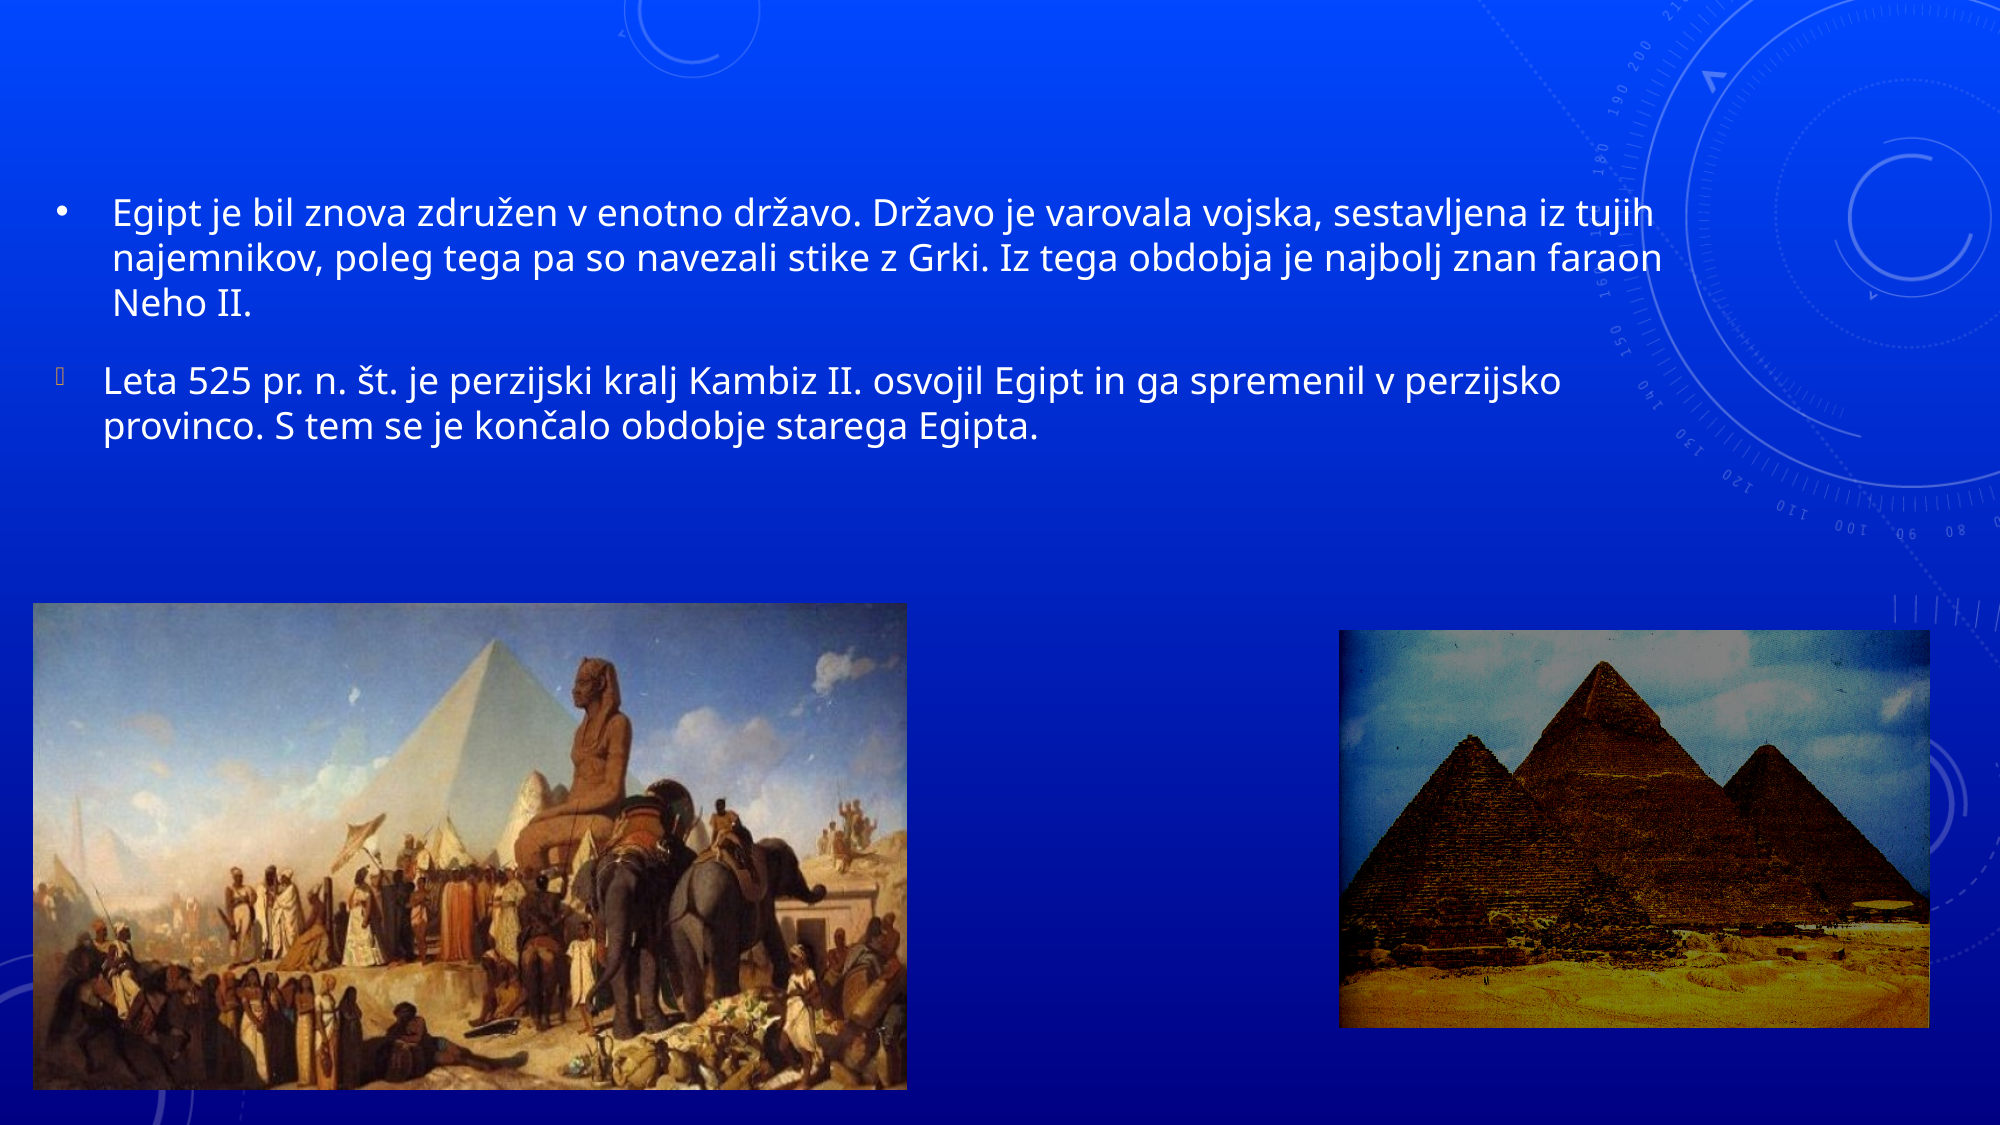

# Egipt je bil znova združen v enotno državo. Državo je varovala vojska, sestavljena iz tujih najemnikov, poleg tega pa so navezali stike z Grki. Iz tega obdobja je najbolj znan faraon Neho II.
Leta 525 pr. n. št. je perzijski kralj Kambiz II. osvojil Egipt in ga spremenil v perzijsko provinco. S tem se je končalo obdobje starega Egipta.